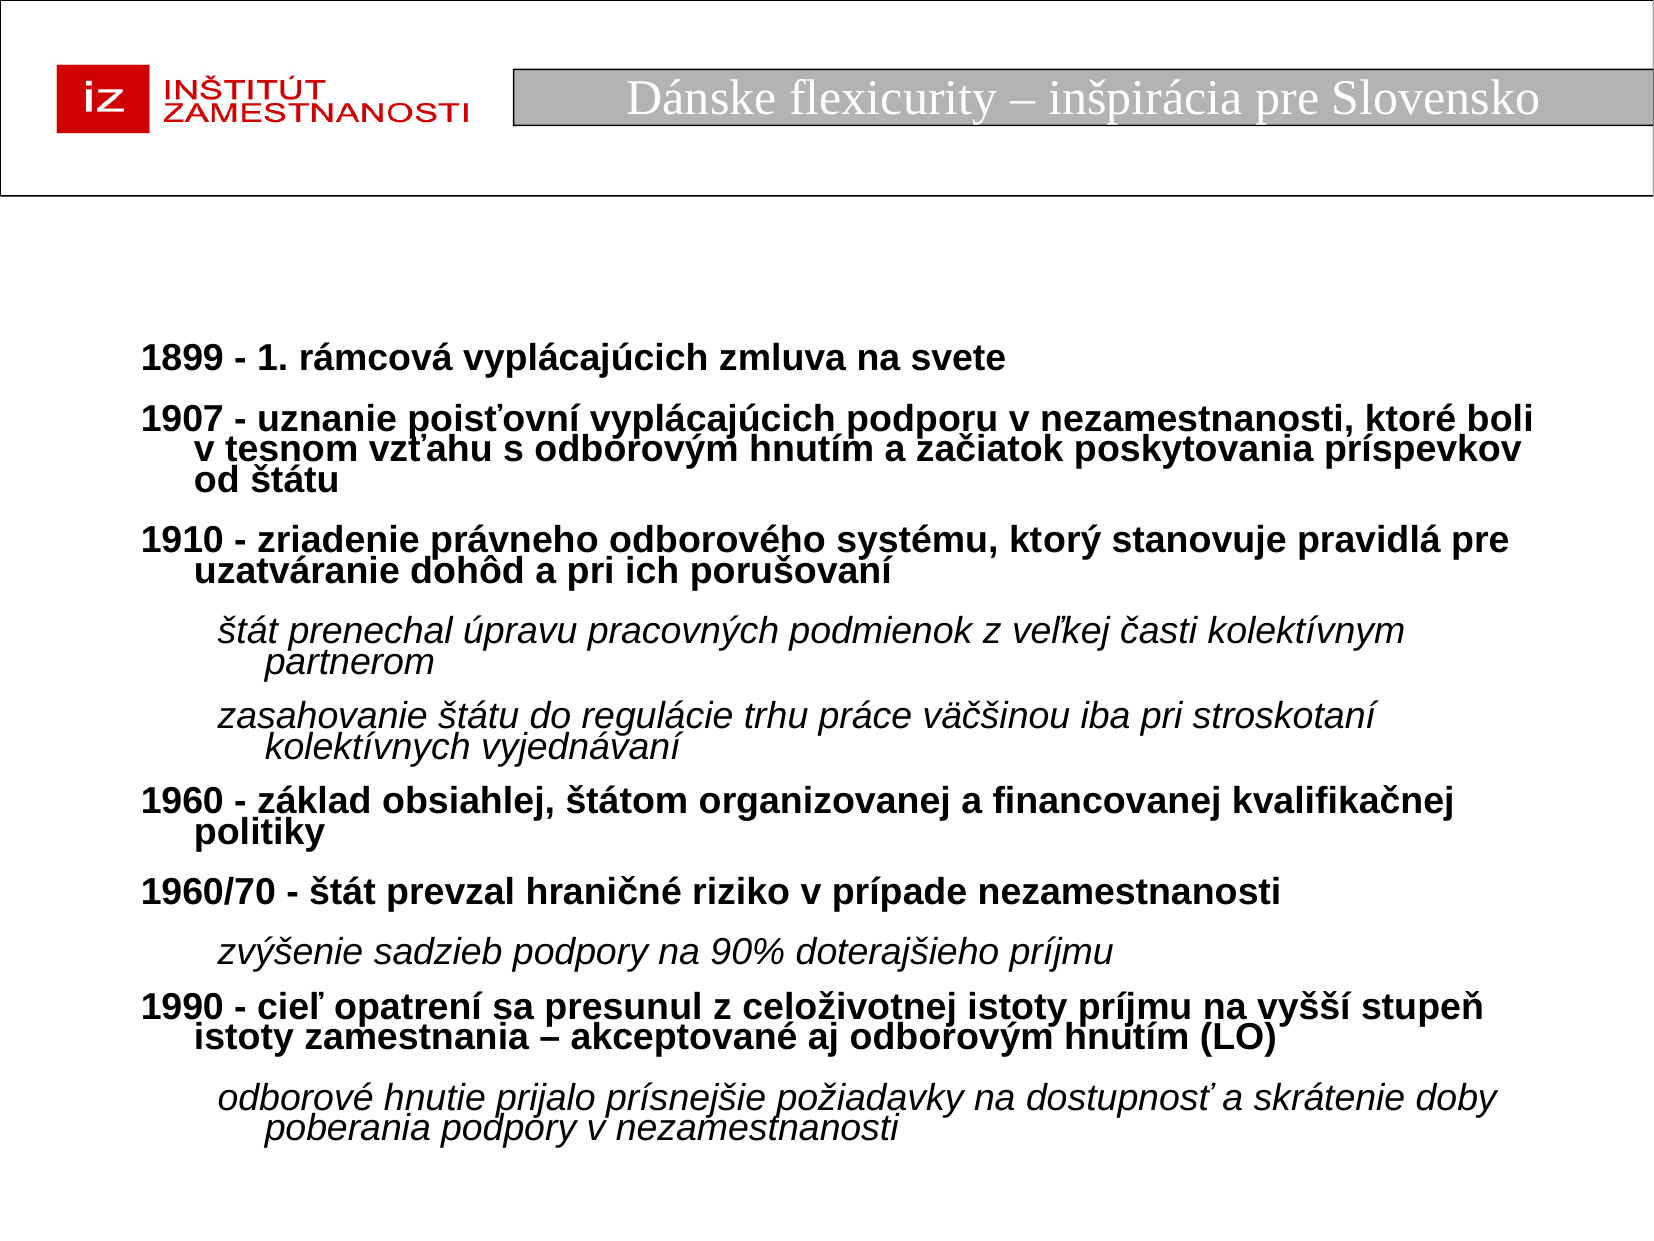

Dánske flexicurity – inšpirácia pre Slovensko
# 1899 - 1. rámcová vyplácajúcich zmluva na svete
1907 - uznanie poisťovní vyplácajúcich podporu v nezamestnanosti, ktoré boli v tesnom vzťahu s odborovým hnutím a začiatok poskytovania príspevkov od štátu
1910 - zriadenie právneho odborového systému, ktorý stanovuje pravidlá pre uzatváranie dohôd a pri ich porušovaní
štát prenechal úpravu pracovných podmienok z veľkej časti kolektívnym partnerom
zasahovanie štátu do regulácie trhu práce väčšinou iba pri stroskotaní kolektívnych vyjednávaní
1960 - základ obsiahlej, štátom organizovanej a financovanej kvalifikačnej politiky
1960/70 - štát prevzal hraničné riziko v prípade nezamestnanosti
zvýšenie sadzieb podpory na 90% doterajšieho príjmu
1990 - cieľ opatrení sa presunul z celoživotnej istoty príjmu na vyšší stupeň istoty zamestnania – akceptované aj odborovým hnutím (LO)
odborové hnutie prijalo prísnejšie požiadavky na dostupnosť a skrátenie doby poberania podpory v nezamestnanosti